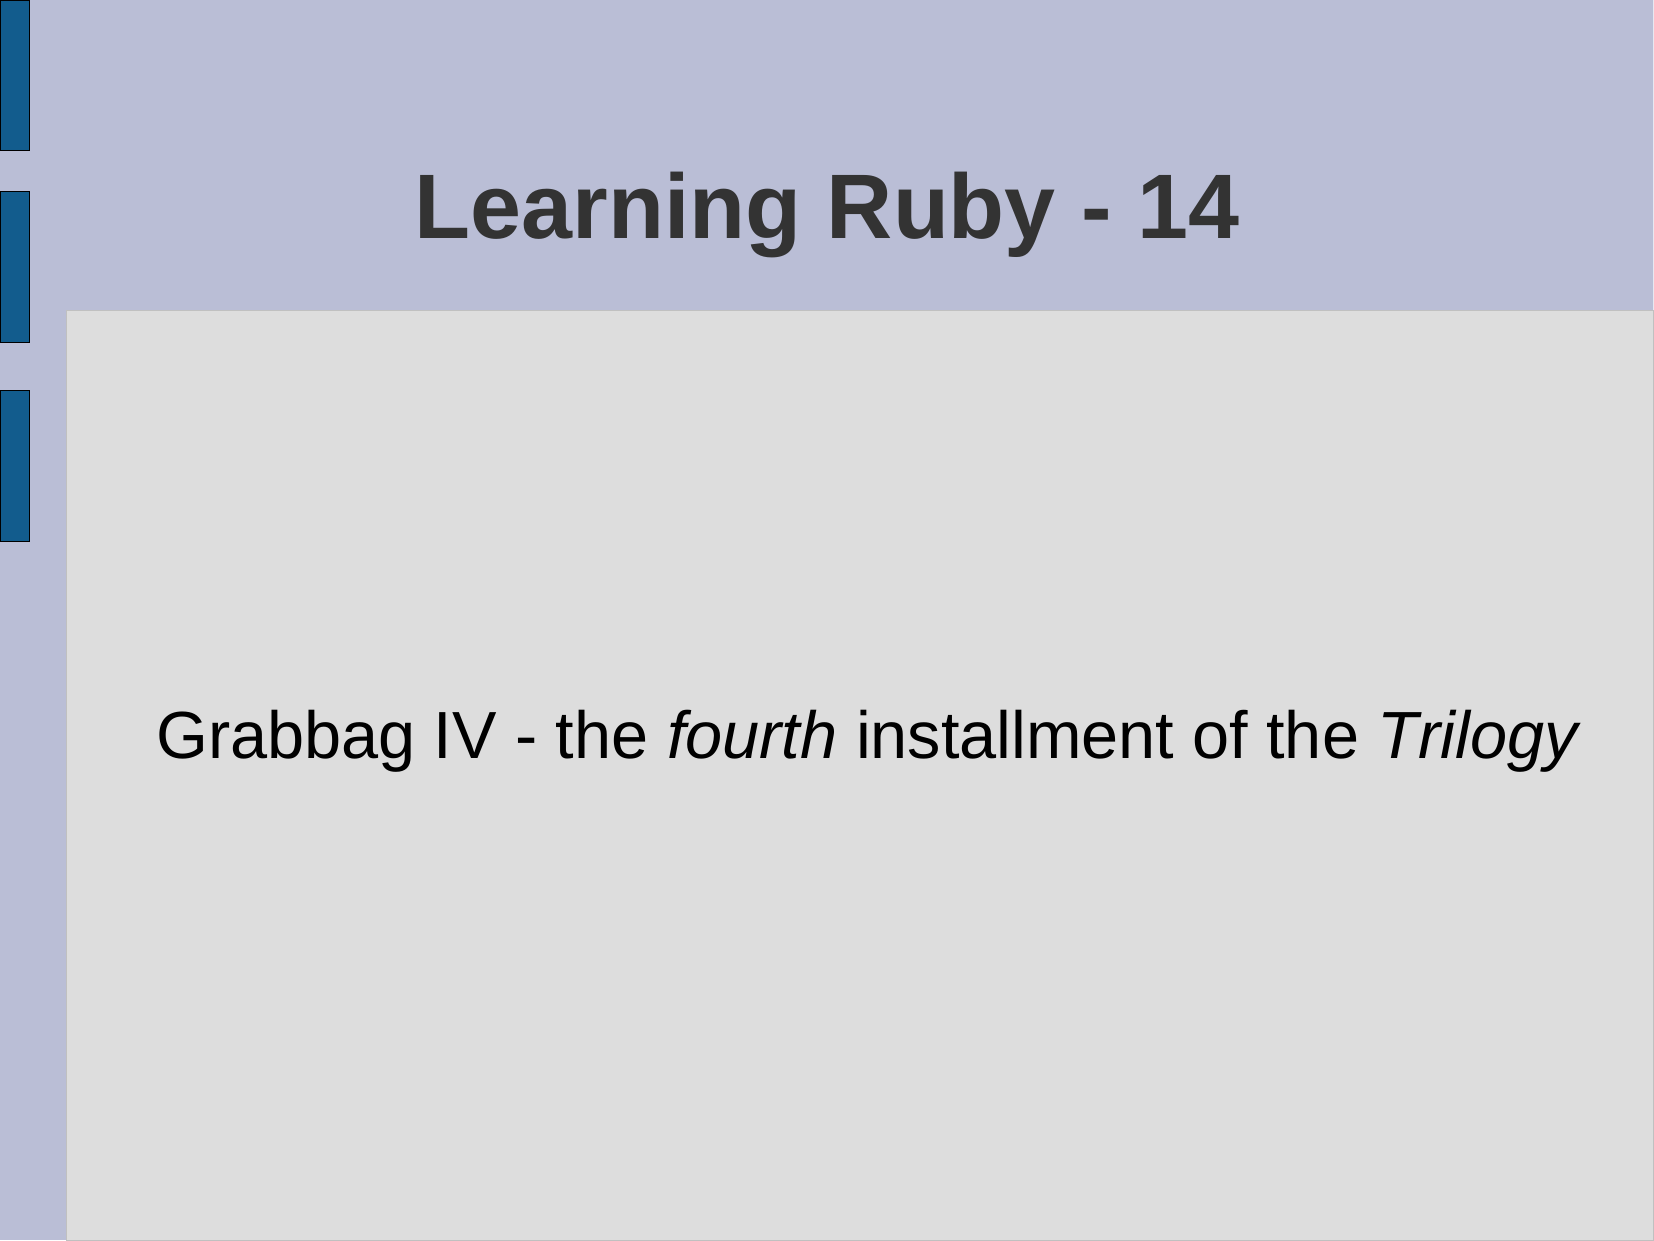

# Learning Ruby - 14
Grabbag IV - the fourth installment of the Trilogy